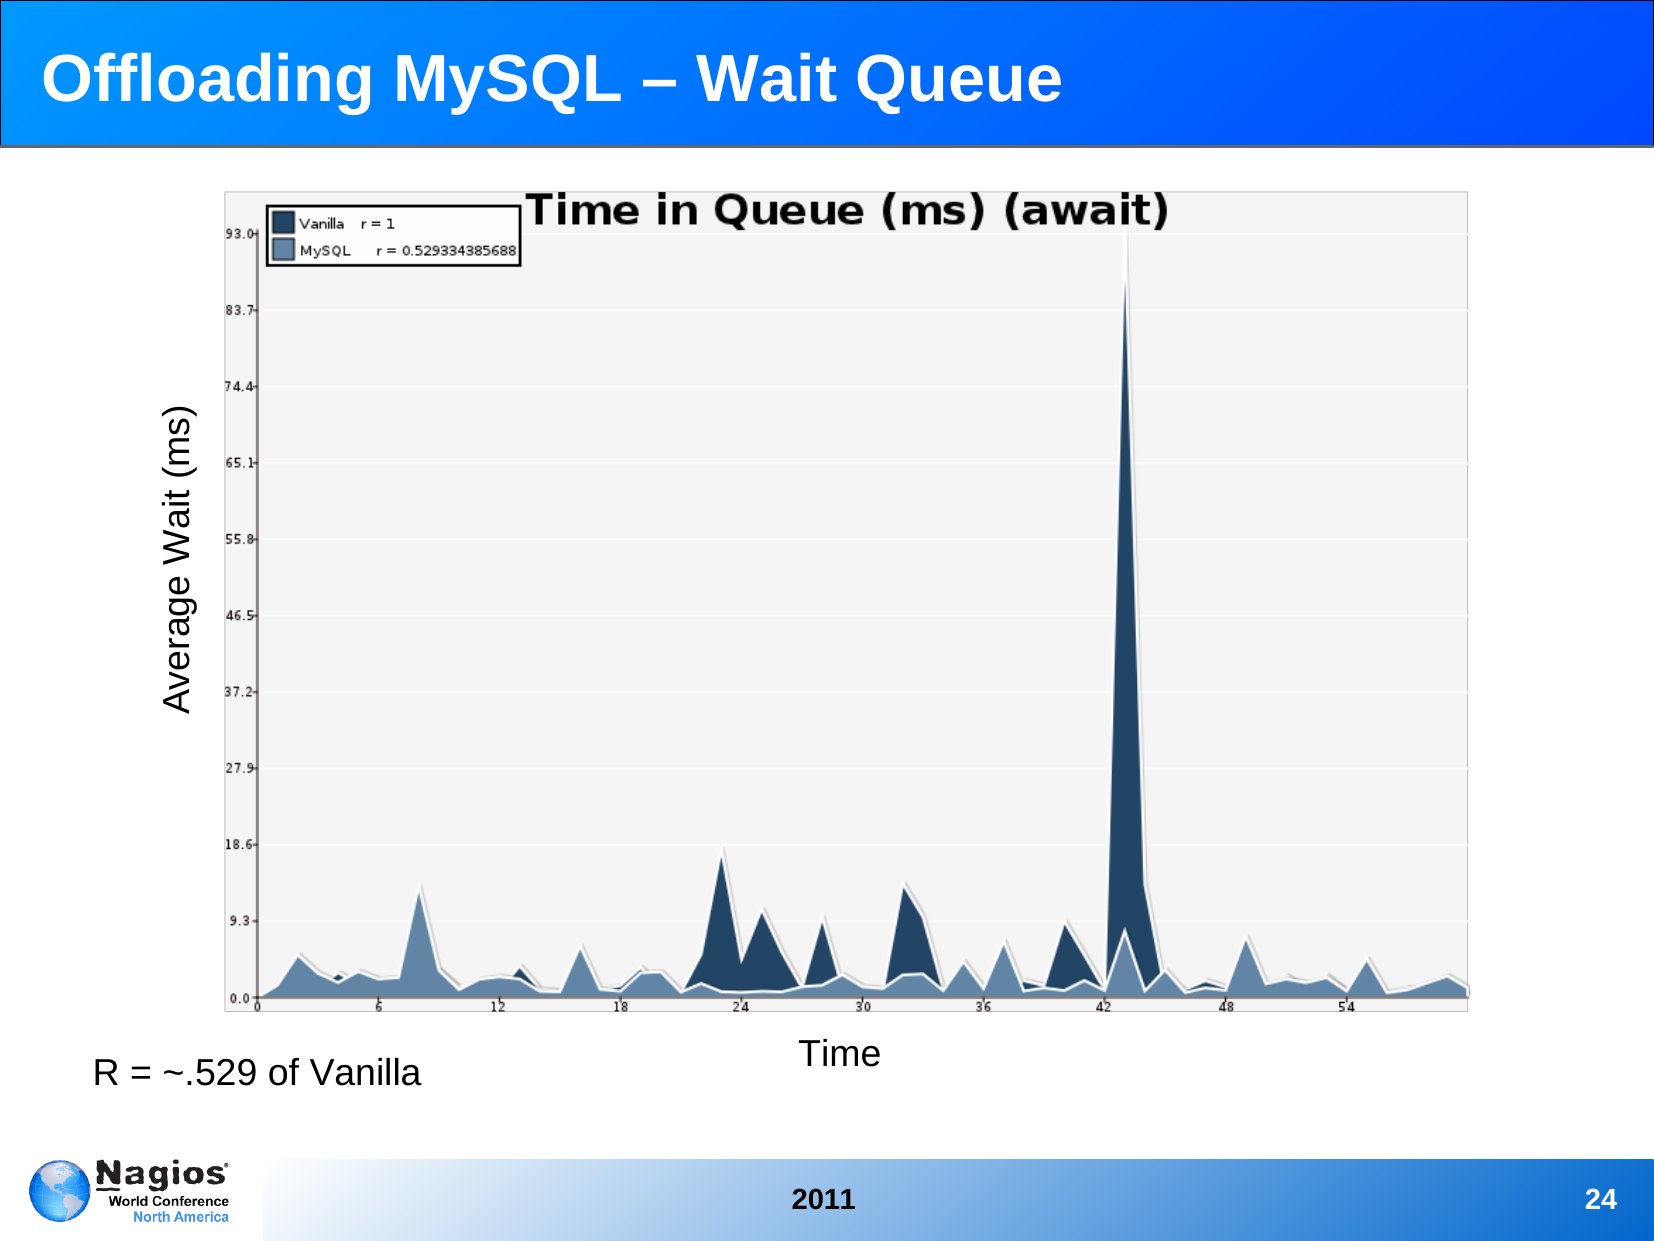

# Offloading MySQL – Wait Queue
Average Wait (ms)
Time
R = ~.529 of Vanilla
2011
24